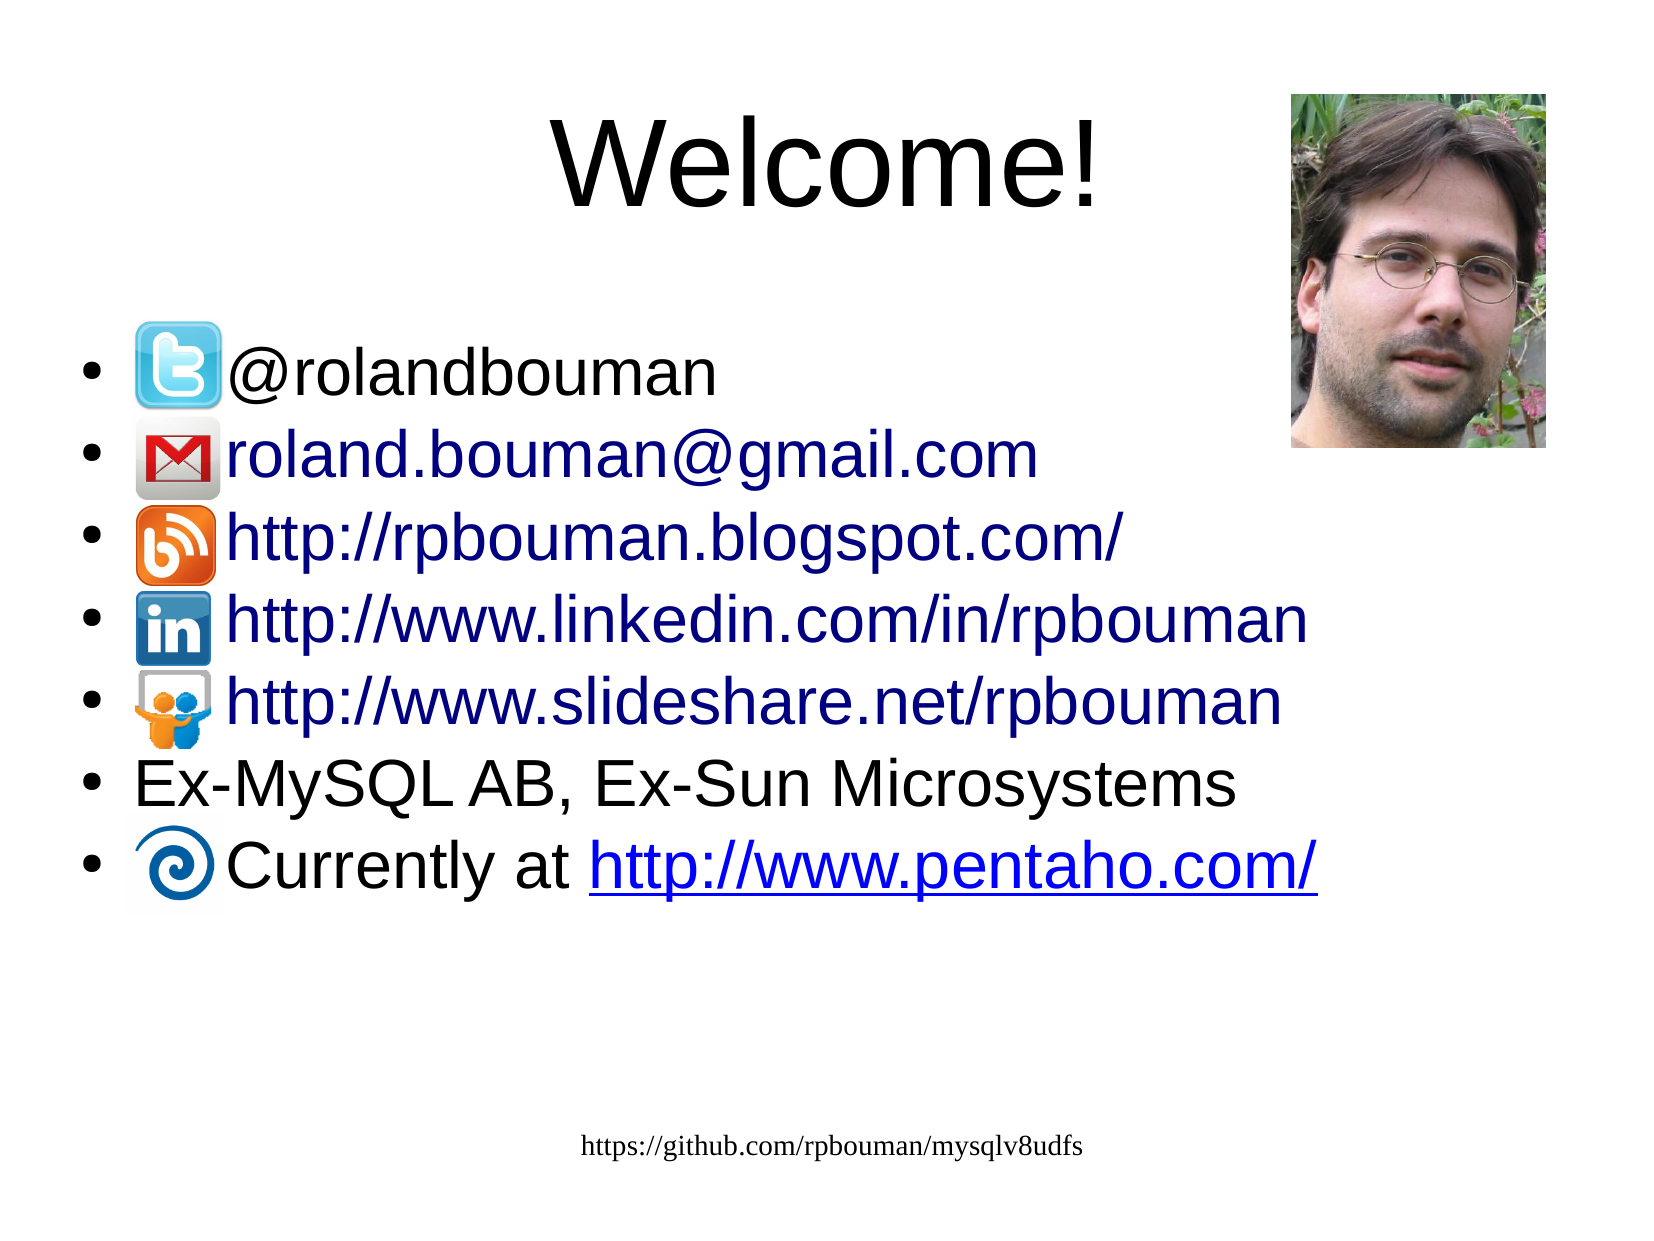

# Welcome!
 @rolandbouman
 roland.bouman@gmail.com
 http://rpbouman.blogspot.com/
 http://www.linkedin.com/in/rpbouman
 http://www.slideshare.net/rpbouman
Ex-MySQL AB, Ex-Sun Microsystems
 Currently at http://www.pentaho.com/